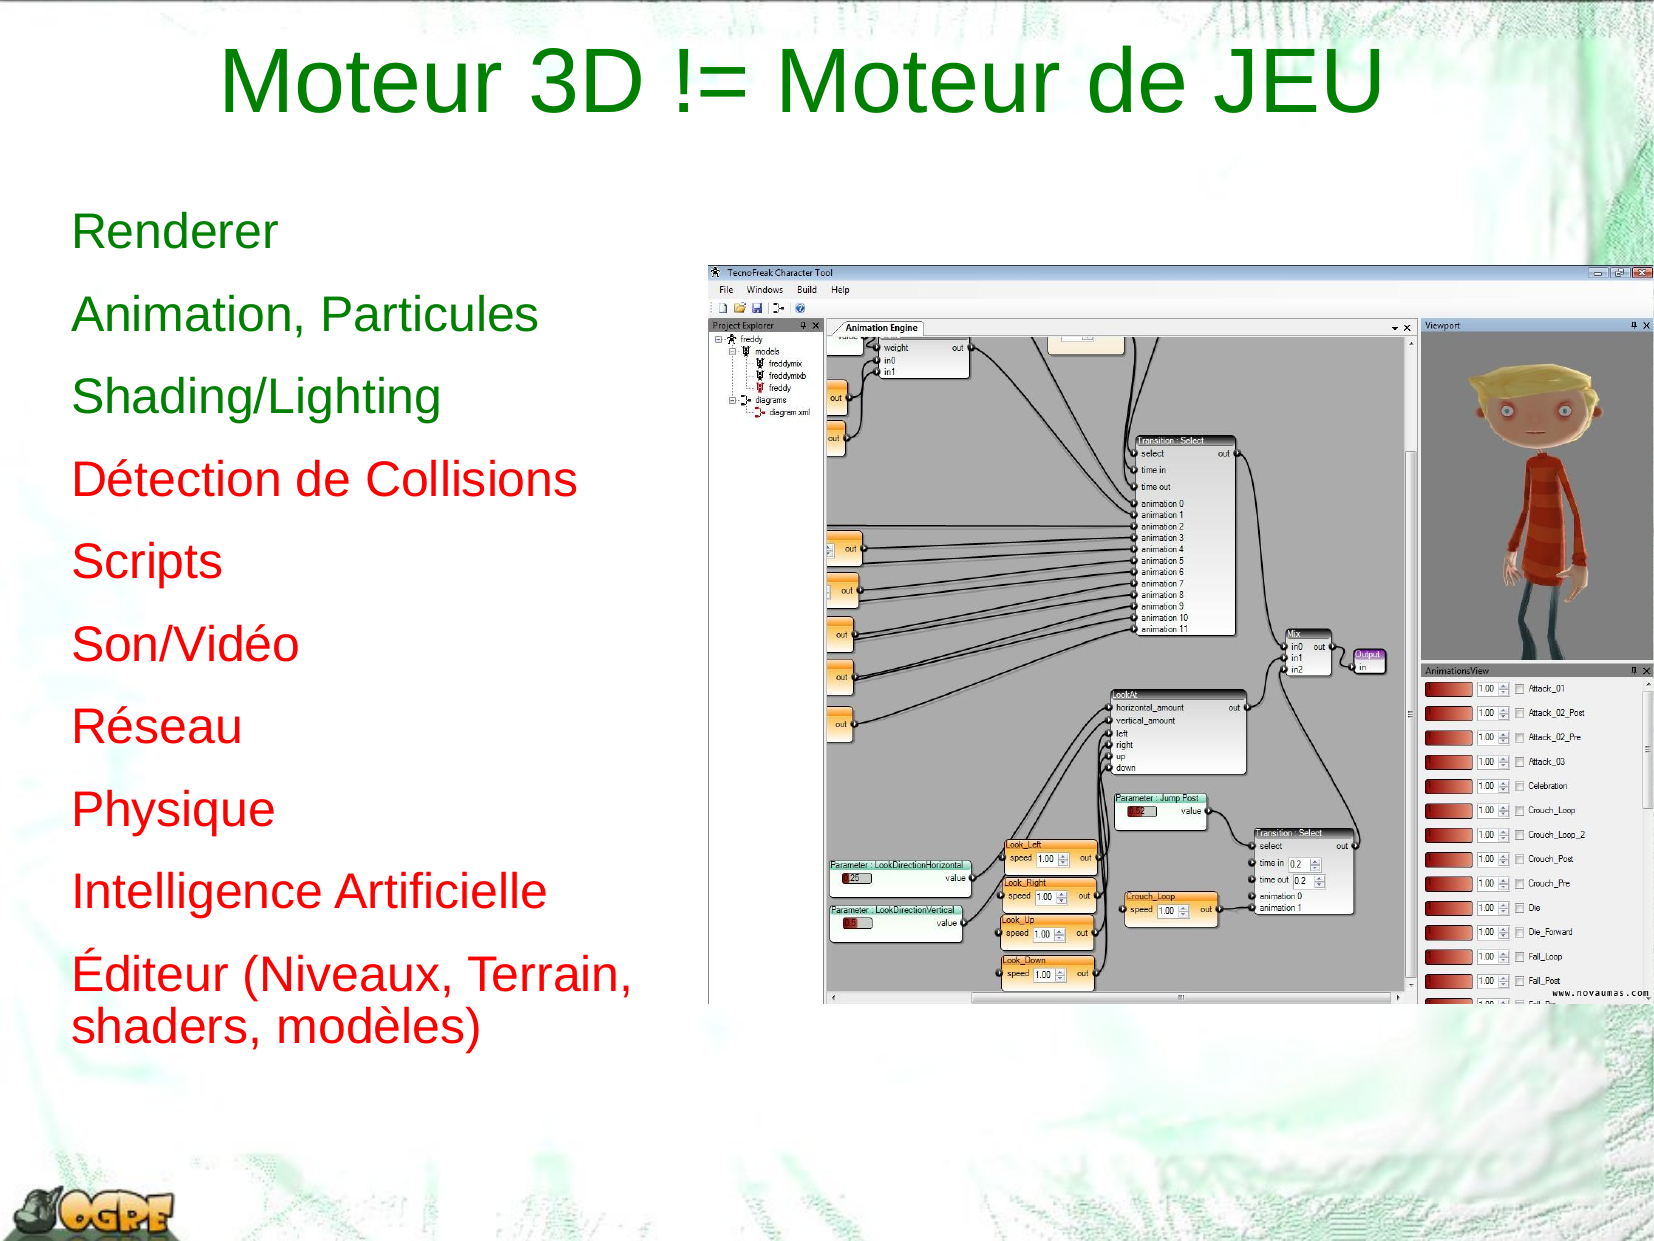

# Moteur 3D != Moteur de JEU
Renderer
Animation, Particules
Shading/Lighting
Détection de Collisions
Scripts
Son/Vidéo
Réseau
Physique
Intelligence Artificielle
Éditeur (Niveaux, Terrain, shaders, modèles)